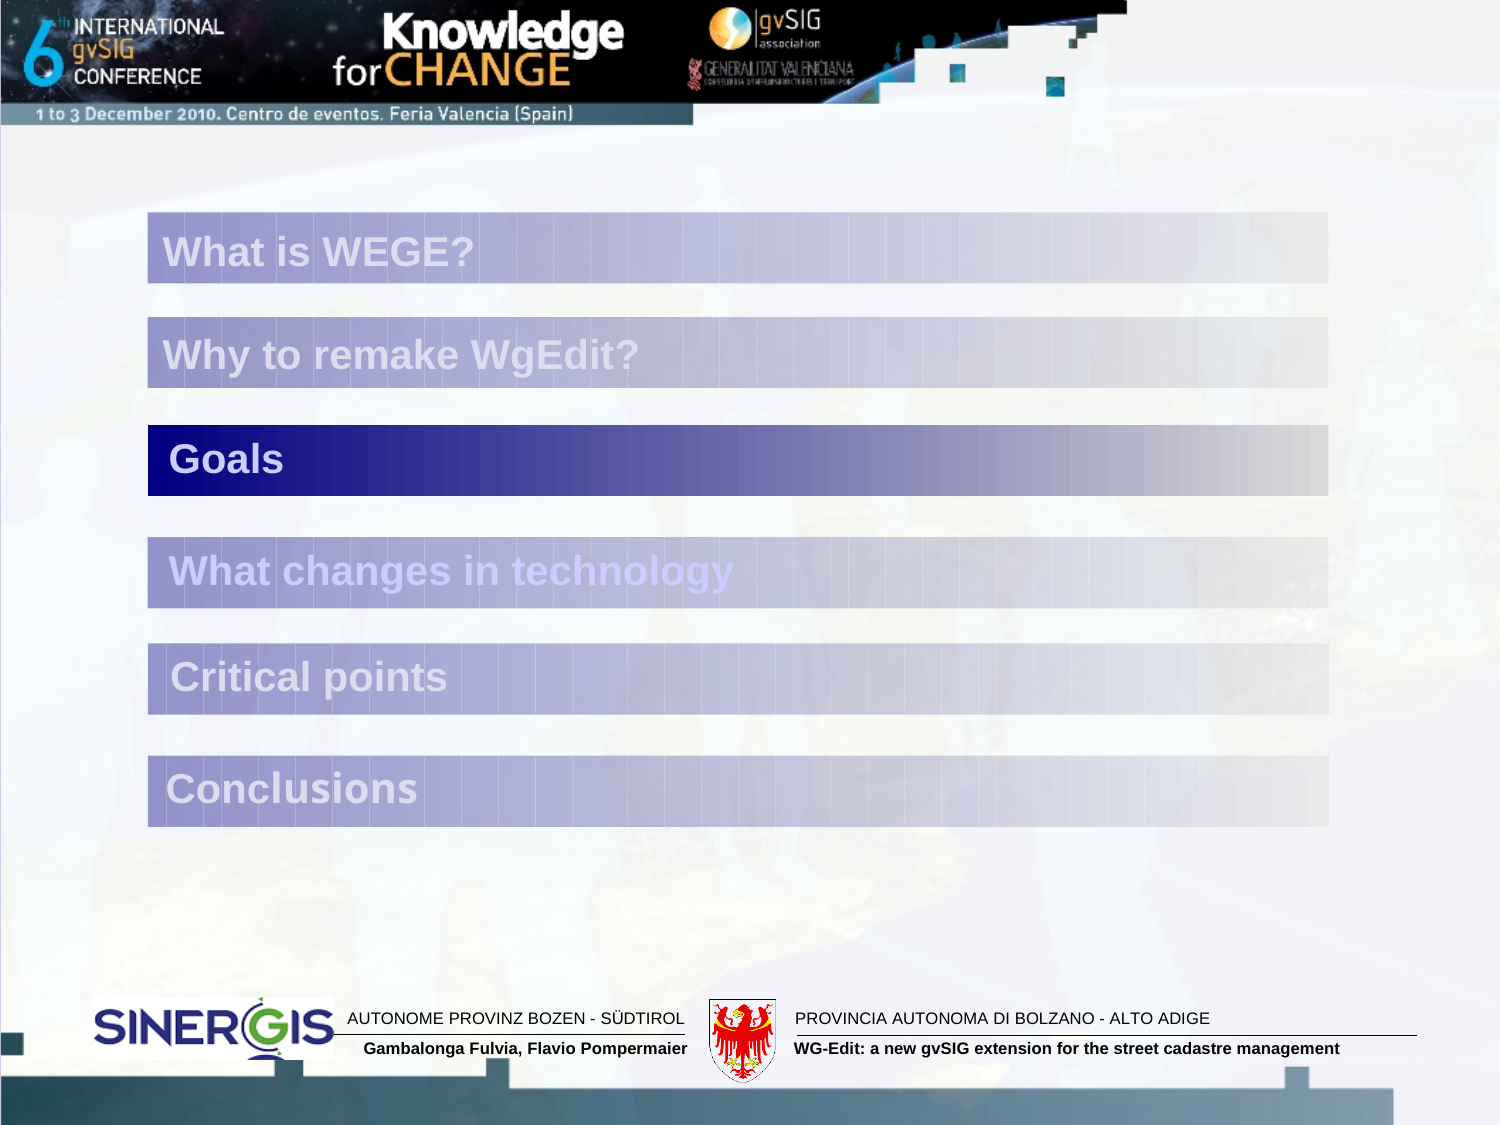

What is WEGE?
Why to remake WgEdit?
Goals
What changes in technology
Critical points
Conclusions